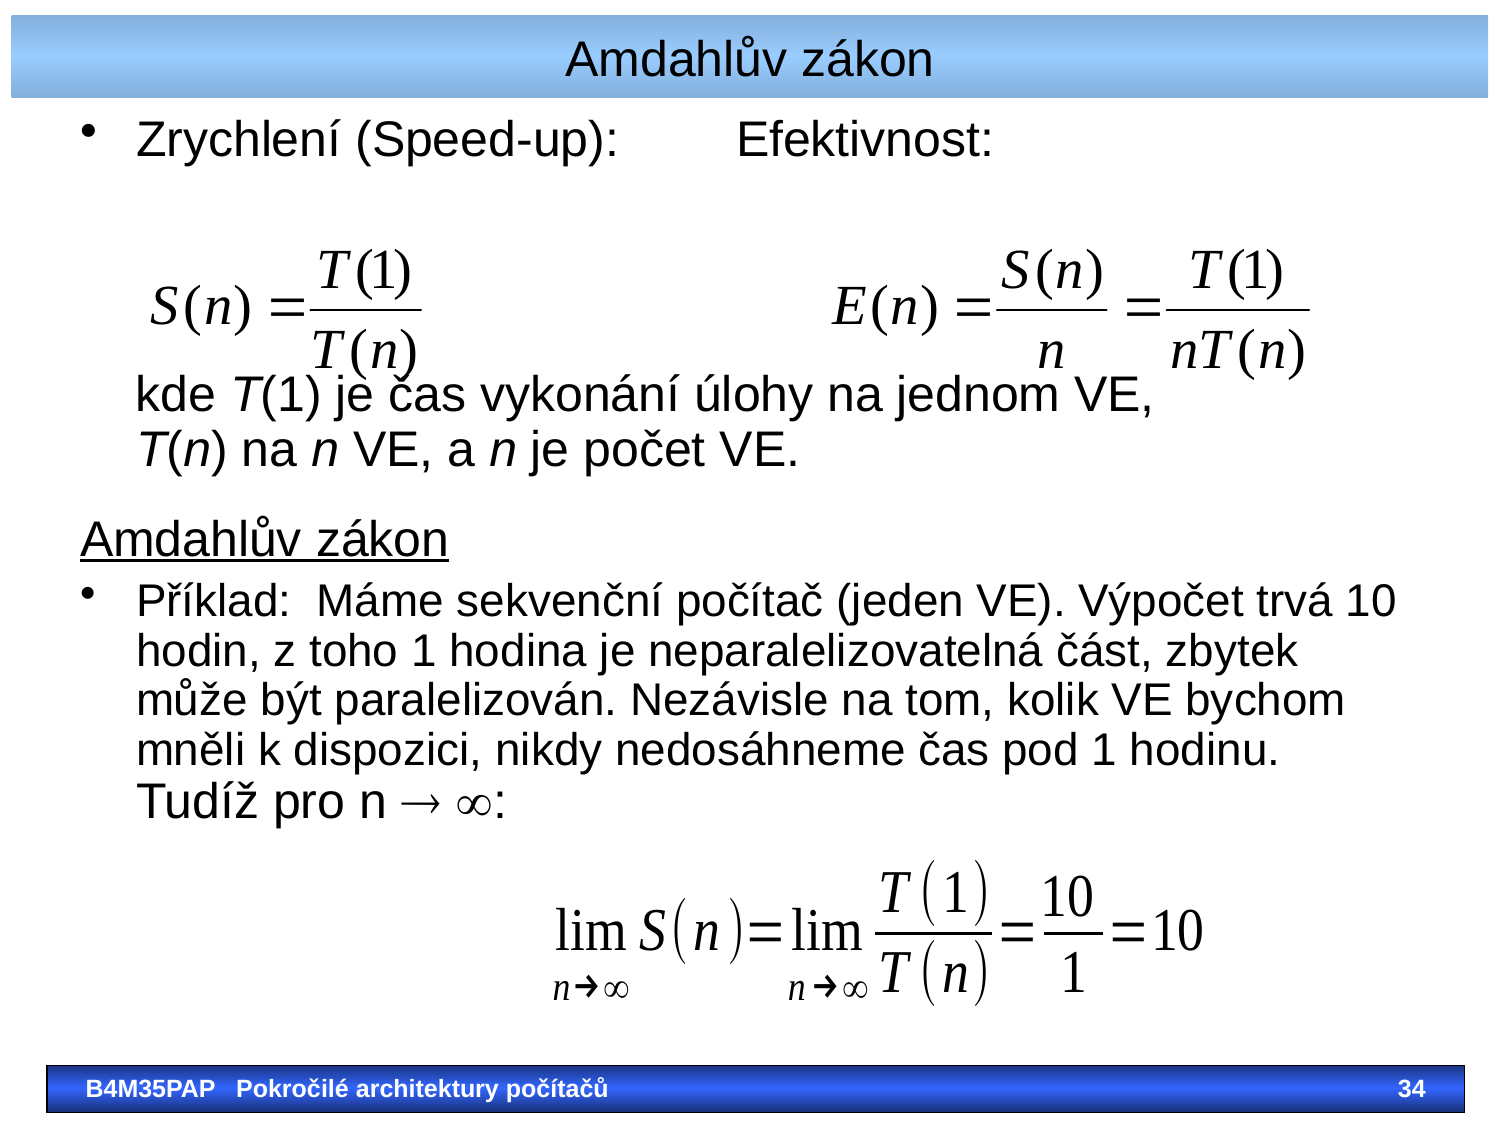

# Amdahlův zákon
Zrychlení (Speed-up):		Efektivnost:
 kde T(1) je čas vykonání úlohy na jednom VE,
T(n) na n VE, a n je počet VE.
Amdahlův zákon
Příklad: Máme sekvenční počítač (jeden VE). Výpočet trvá 10 hodin, z toho 1 hodina je neparalelizovatelná část, zbytek může být paralelizován. Nezávisle na tom, kolik VE bychom mněli k dispozici, nikdy nedosáhneme čas pod 1 hodinu.
Tudíž pro n  :
B4M35PAP Pokročilé architektury počítačů